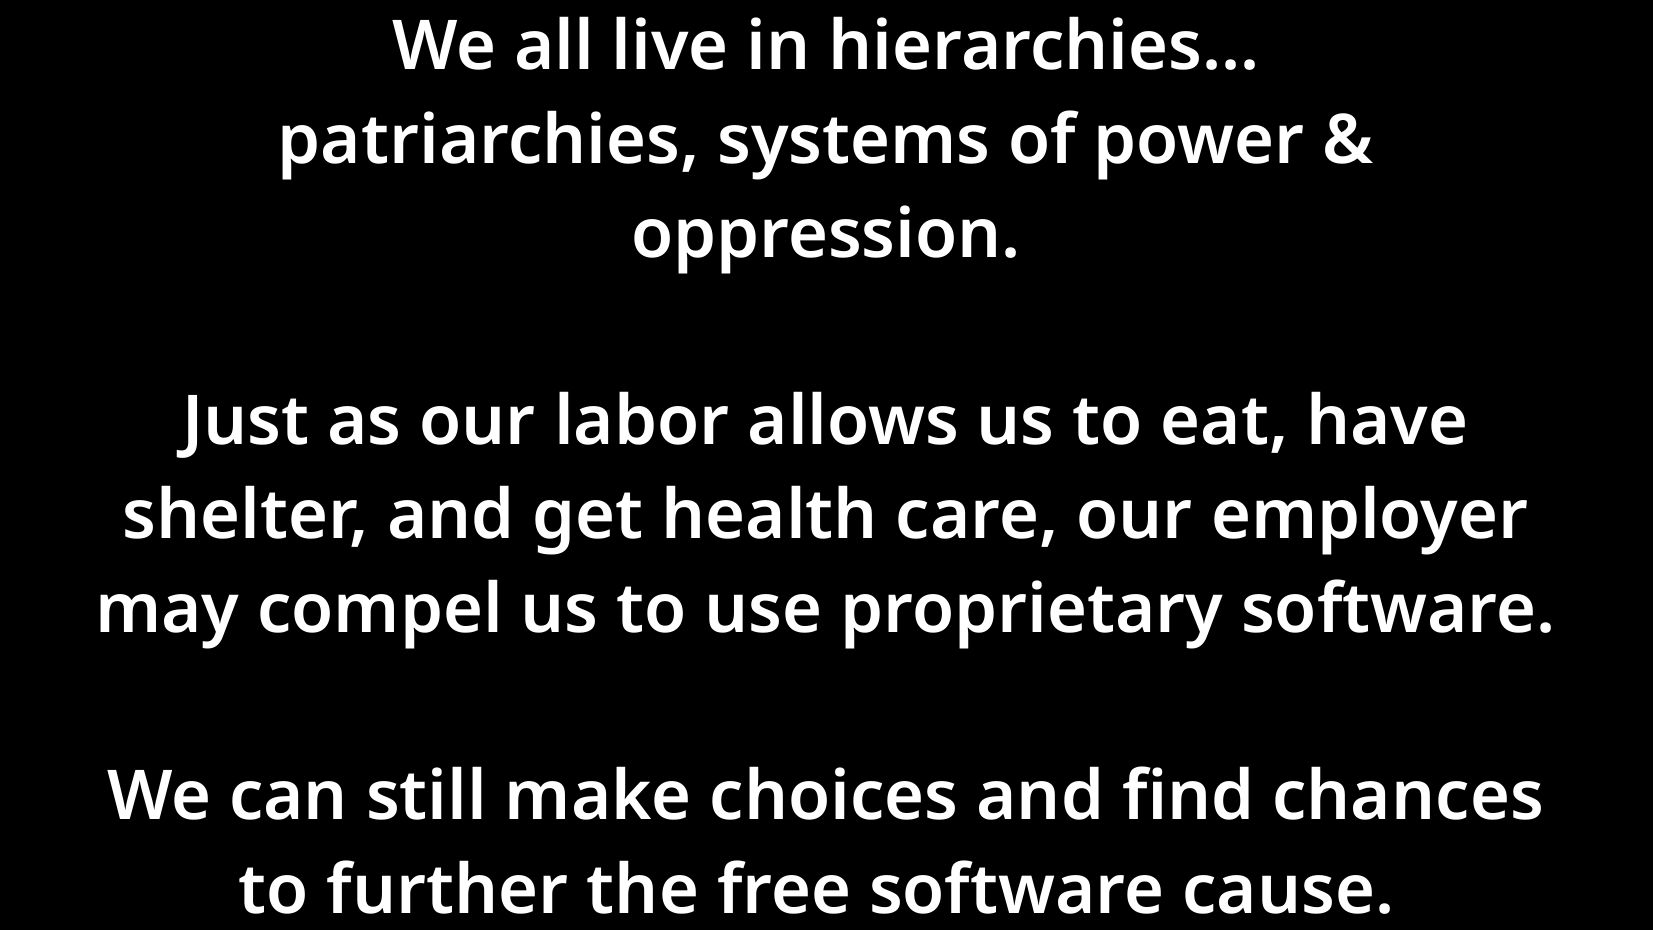

# We all live in hierarchies… patriarchies, systems of power & oppression. Just as our labor allows us to eat, have shelter, and get health care, our employer may compel us to use proprietary software. We can still make choices and find chances to further the free software cause.